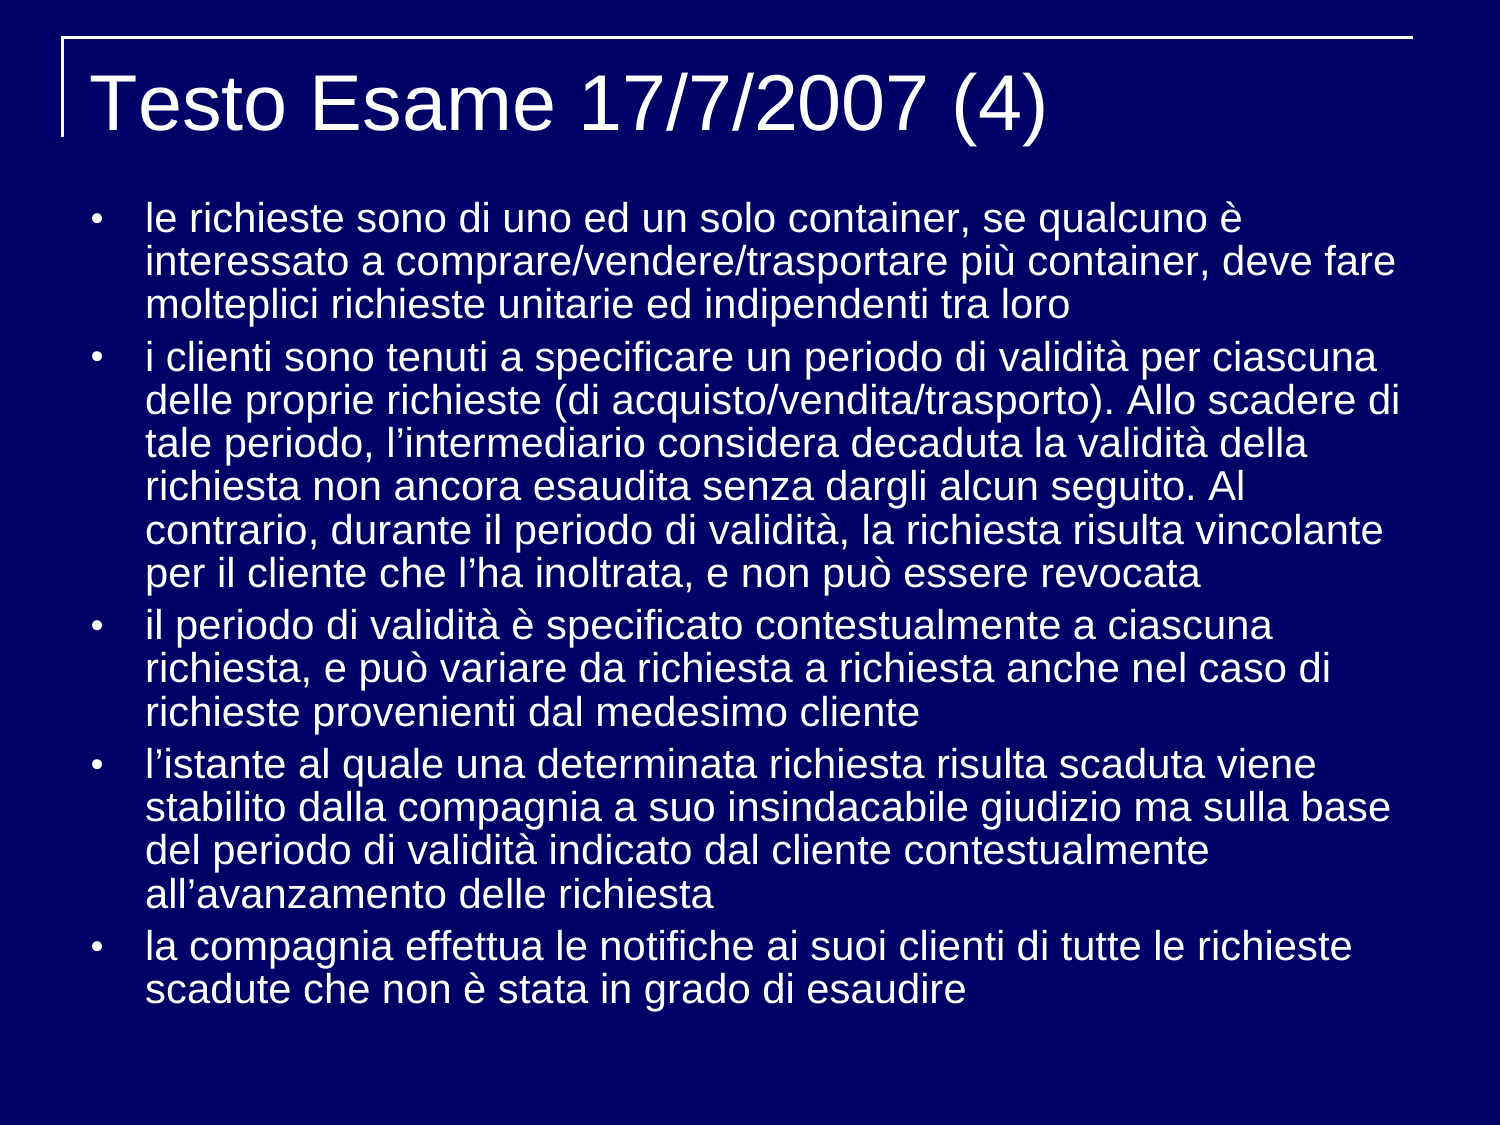

# Testo Esame 17/7/2007 (4)‏
le richieste sono di uno ed un solo container, se qualcuno è interessato a comprare/vendere/trasportare più container, deve fare molteplici richieste unitarie ed indipendenti tra loro
i clienti sono tenuti a specificare un periodo di validità per ciascuna delle proprie richieste (di acquisto/vendita/trasporto). Allo scadere di tale periodo, l’intermediario considera decaduta la validità della richiesta non ancora esaudita senza dargli alcun seguito. Al contrario, durante il periodo di validità, la richiesta risulta vincolante per il cliente che l’ha inoltrata, e non può essere revocata
il periodo di validità è specificato contestualmente a ciascuna richiesta, e può variare da richiesta a richiesta anche nel caso di richieste provenienti dal medesimo cliente
l’istante al quale una determinata richiesta risulta scaduta viene stabilito dalla compagnia a suo insindacabile giudizio ma sulla base del periodo di validità indicato dal cliente contestualmente all’avanzamento delle richiesta
la compagnia effettua le notifiche ai suoi clienti di tutte le richieste scadute che non è stata in grado di esaudire